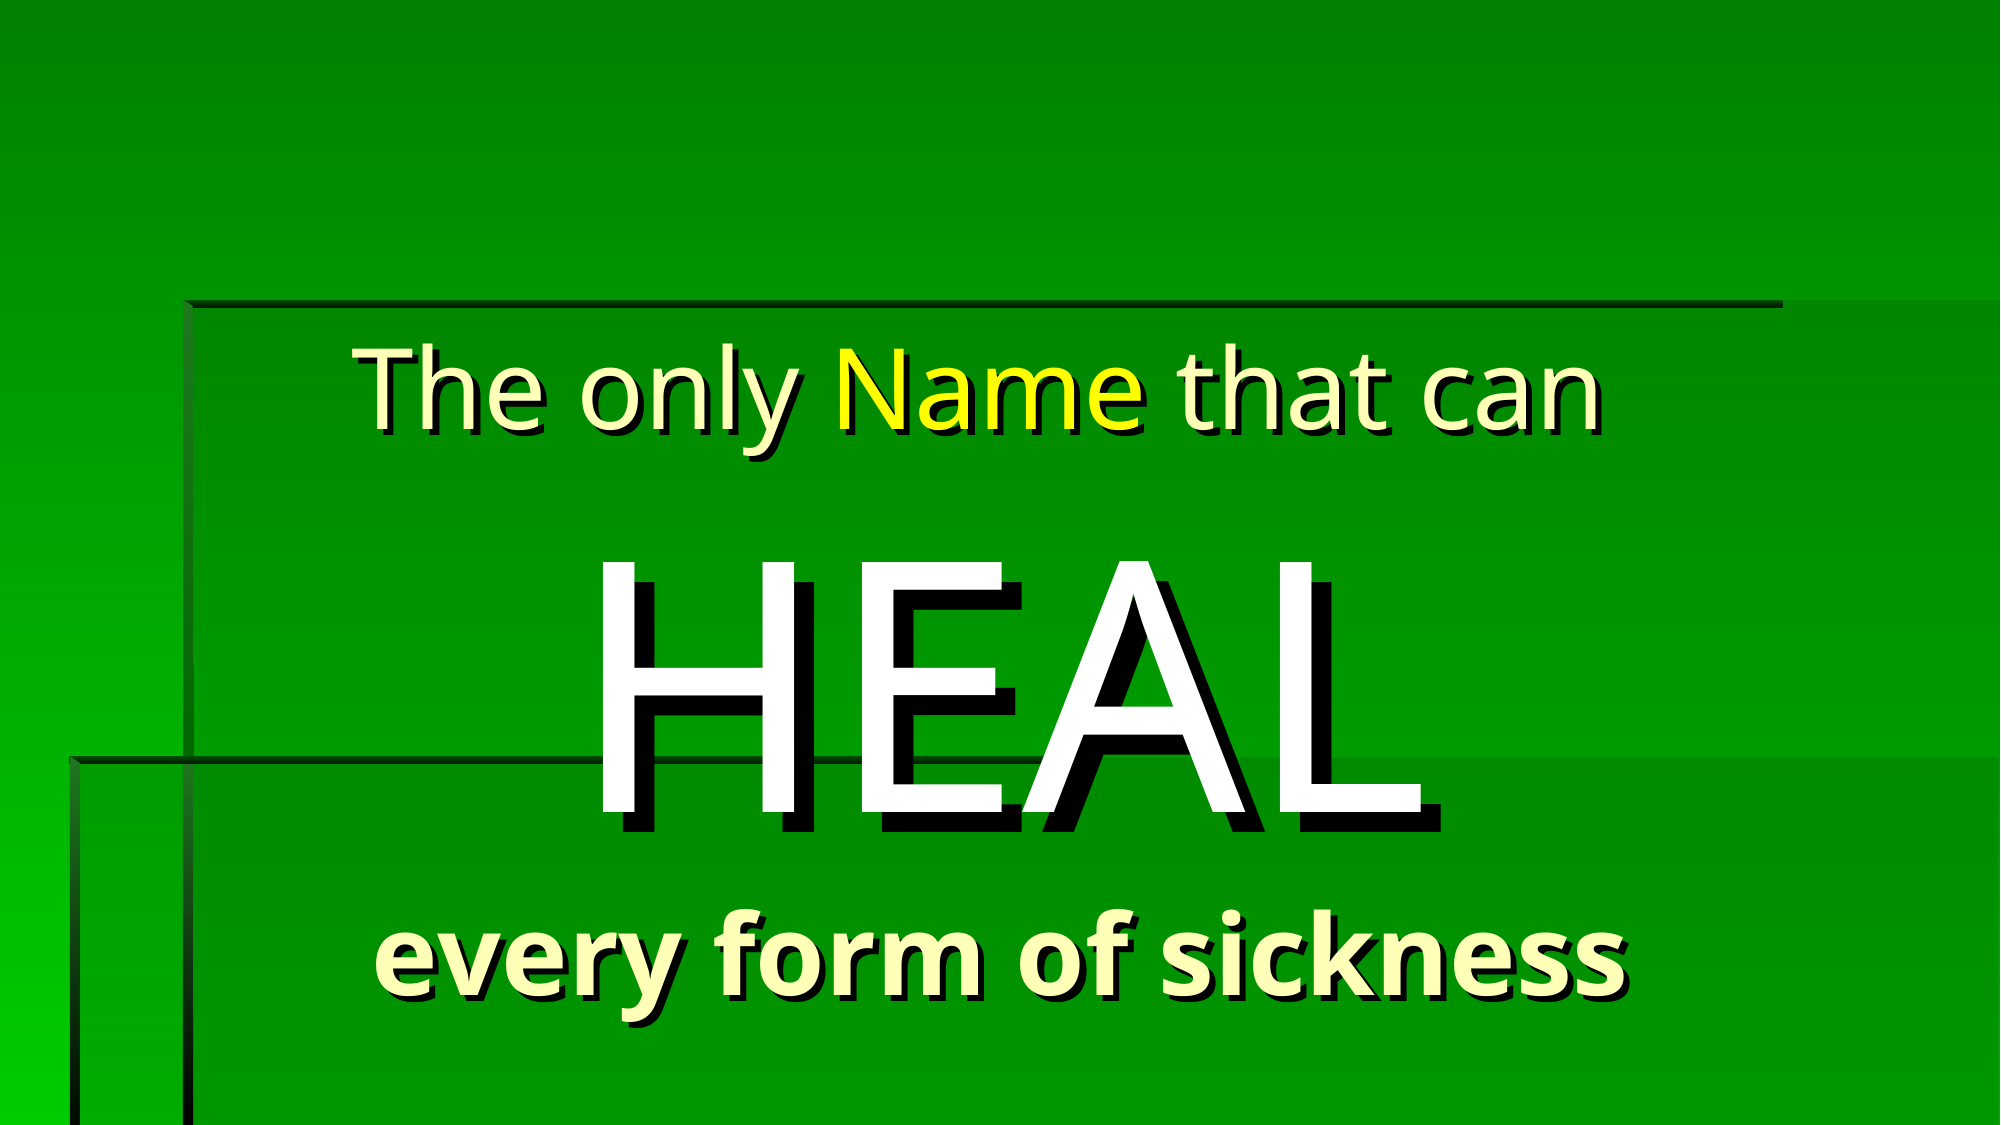

# The only Name that can HEAL every form of sickness